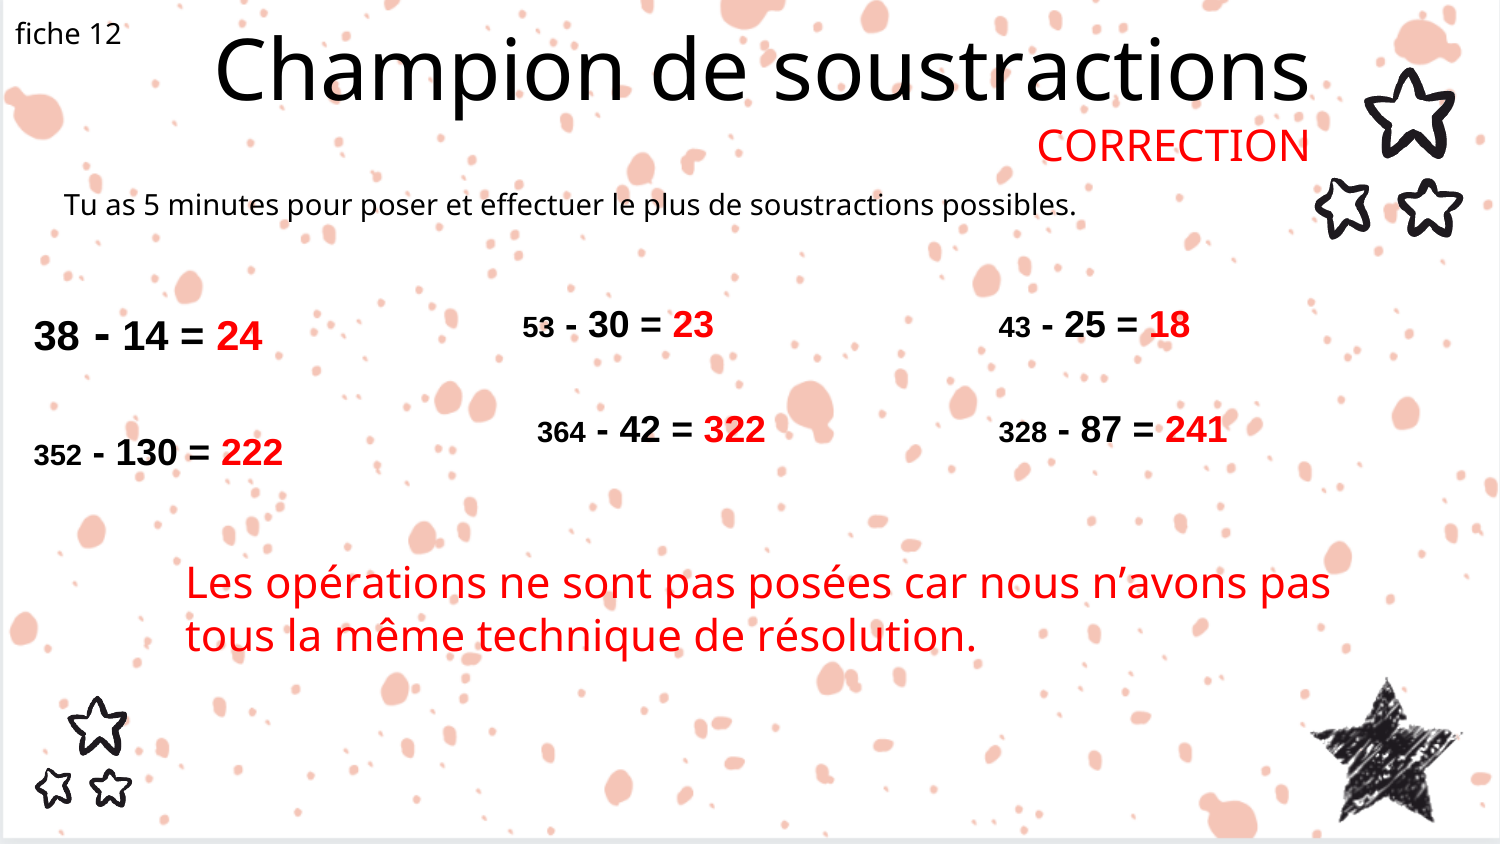

fiche 12
Champion de soustractions
CORRECTION
Tu as 5 minutes pour poser et effectuer le plus de soustractions possibles.
 38 - 14 = 24
 53 - 30 = 23
 43 - 25 = 18
 364 - 42 = 322
 328 - 87 = 241
 352 - 130 = 222
Les opérations ne sont pas posées car nous n’avons pas tous la même technique de résolution.